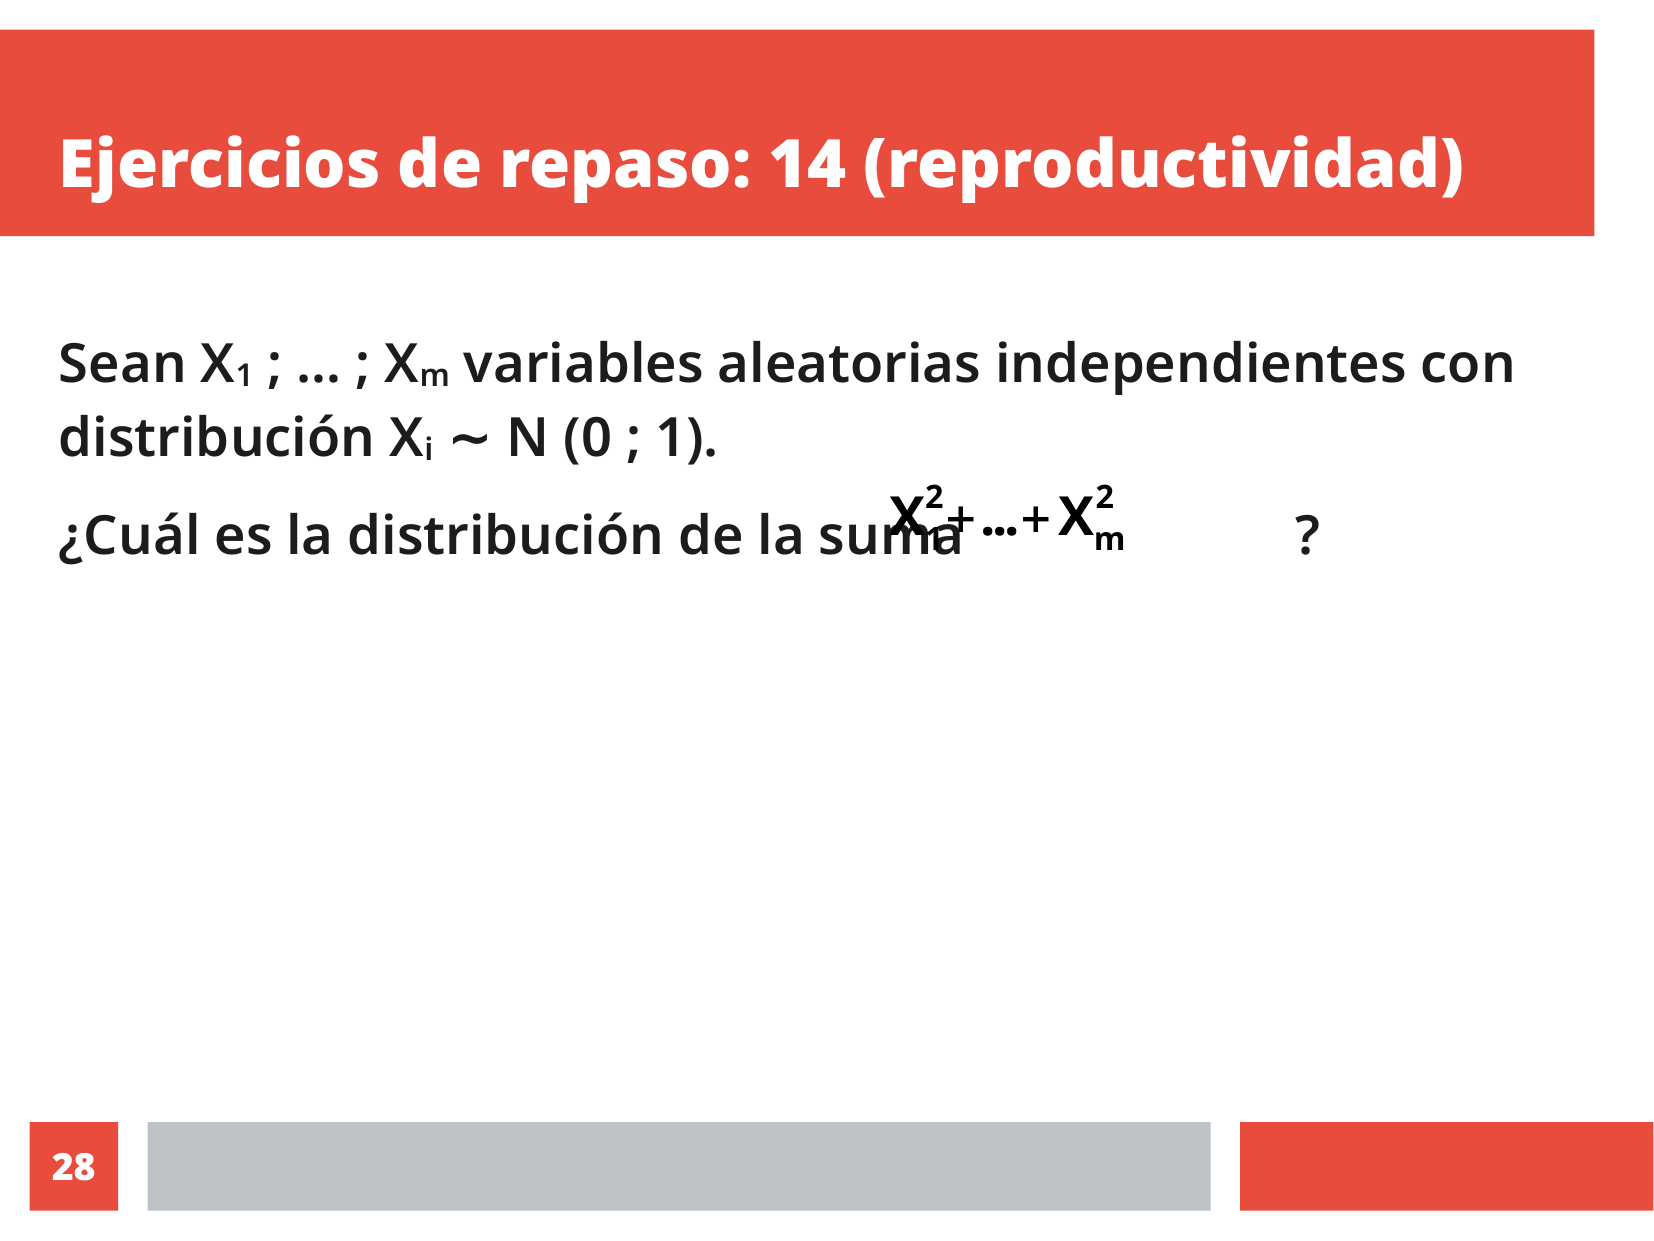

# Ejercicios de repaso: 14 (reproductividad)
Sean X1 ; … ; Xm variables aleatorias independientes con distribución Xi ∼ N (0 ; 1).
¿Cuál es la distribución de la suma X12 + … + Xm2?
28